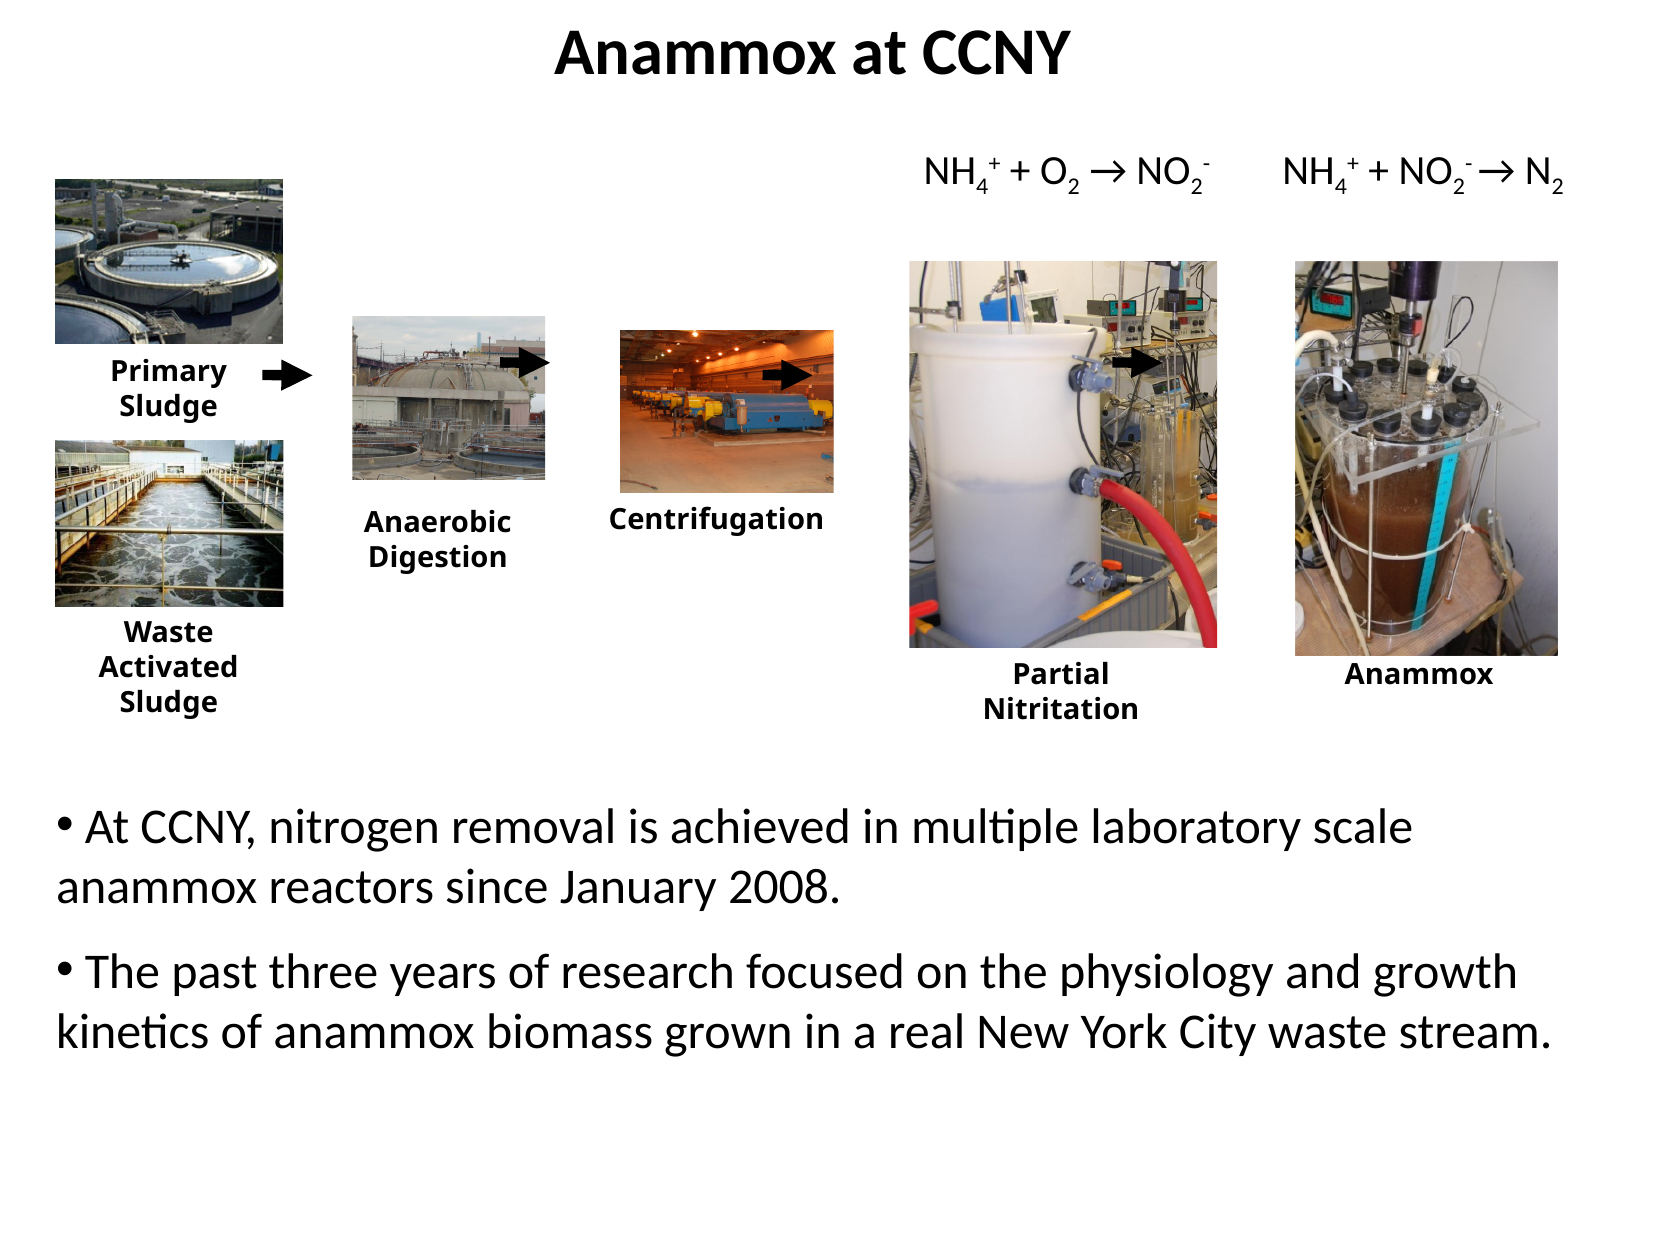

Anammox at CCNY
NH4+ + O2 → NO2-
NH4+ + NO2- → N2
Primary Sludge
Anaerobic Digestion
Centrifugation
Waste Activated Sludge
Partial Nitritation
Anammox
 At CCNY, nitrogen removal is achieved in multiple laboratory scale anammox reactors since January 2008.
 The past three years of research focused on the physiology and growth kinetics of anammox biomass grown in a real New York City waste stream.